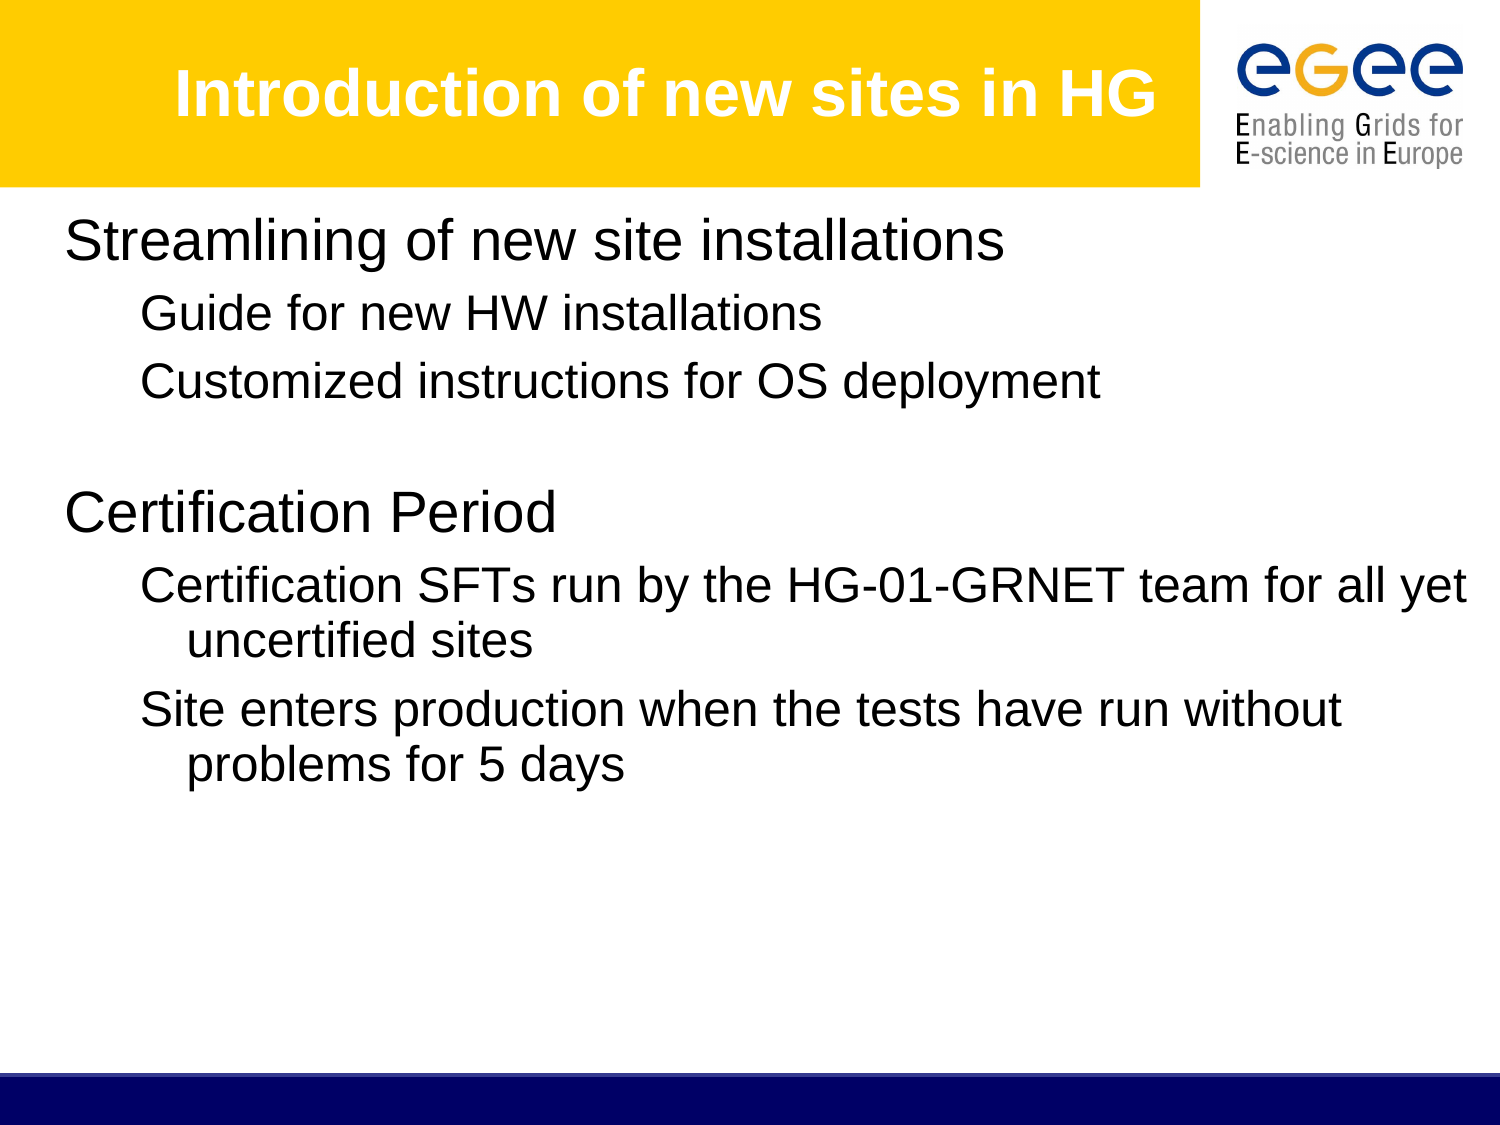

# Introduction of new sites in HG
Streamlining of new site installations
Guide for new HW installations
Customized instructions for OS deployment
Certification Period
Certification SFTs run by the HG-01-GRNET team for all yet uncertified sites
Site enters production when the tests have run without problems for 5 days